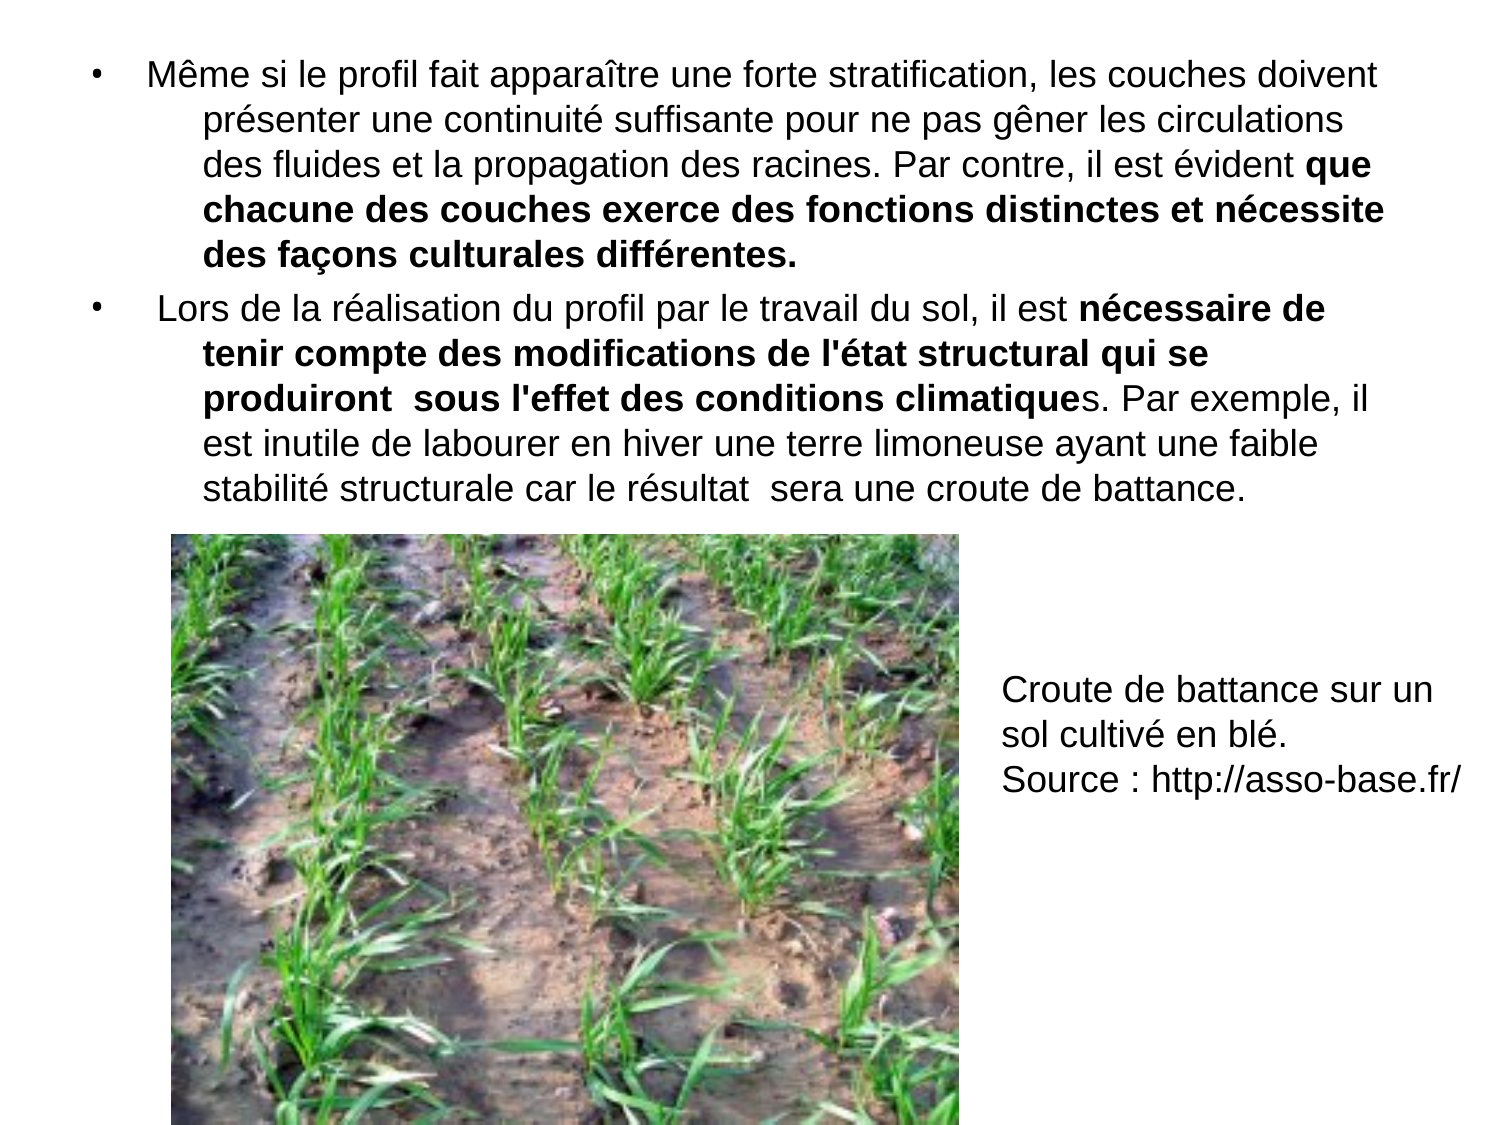

# Même si le profil fait apparaître une forte stratification, les couches doivent présenter une continuité suffisante pour ne pas gêner les circulations des fluides et la propagation des racines. Par contre, il est évident que chacune des couches exerce des fonctions distinctes et nécessite des façons culturales différentes.
 Lors de la réalisation du profil par le travail du sol, il est nécessaire de tenir compte des modifications de l'état structural qui se produiront sous l'effet des conditions climatiques. Par exemple, il est inutile de labourer en hiver une terre limoneuse ayant une faible stabilité structurale car le résultat sera une croute de battance.
Croute de battance sur un sol cultivé en blé.
Source : http://asso-base.fr/